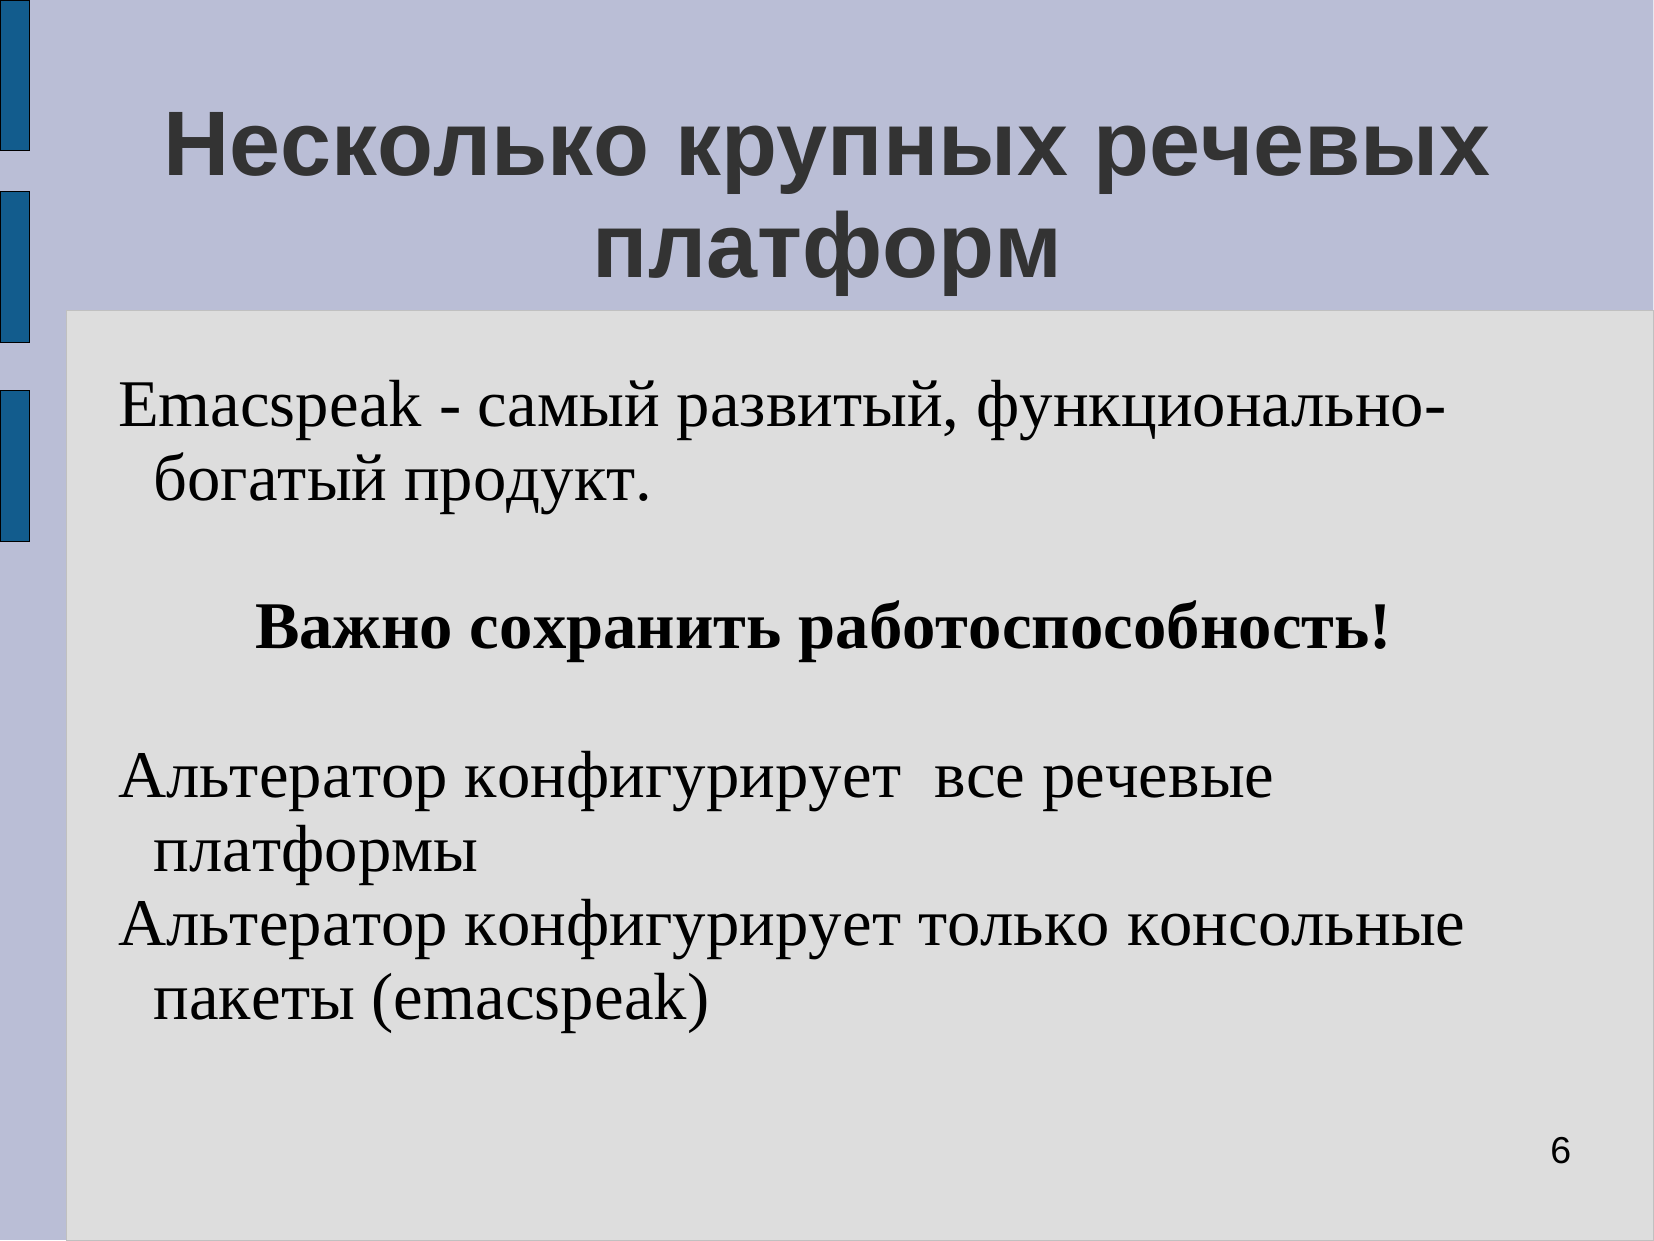

# Несколько крупных речевых платформ
Emacspeak - самый развитый, функционально-богатый продукт.
Важно сохранить работоспособность!
Альтератор конфигурирует все речевые платформы
Альтератор конфигурирует только консольные пакеты (emacspeak)
6